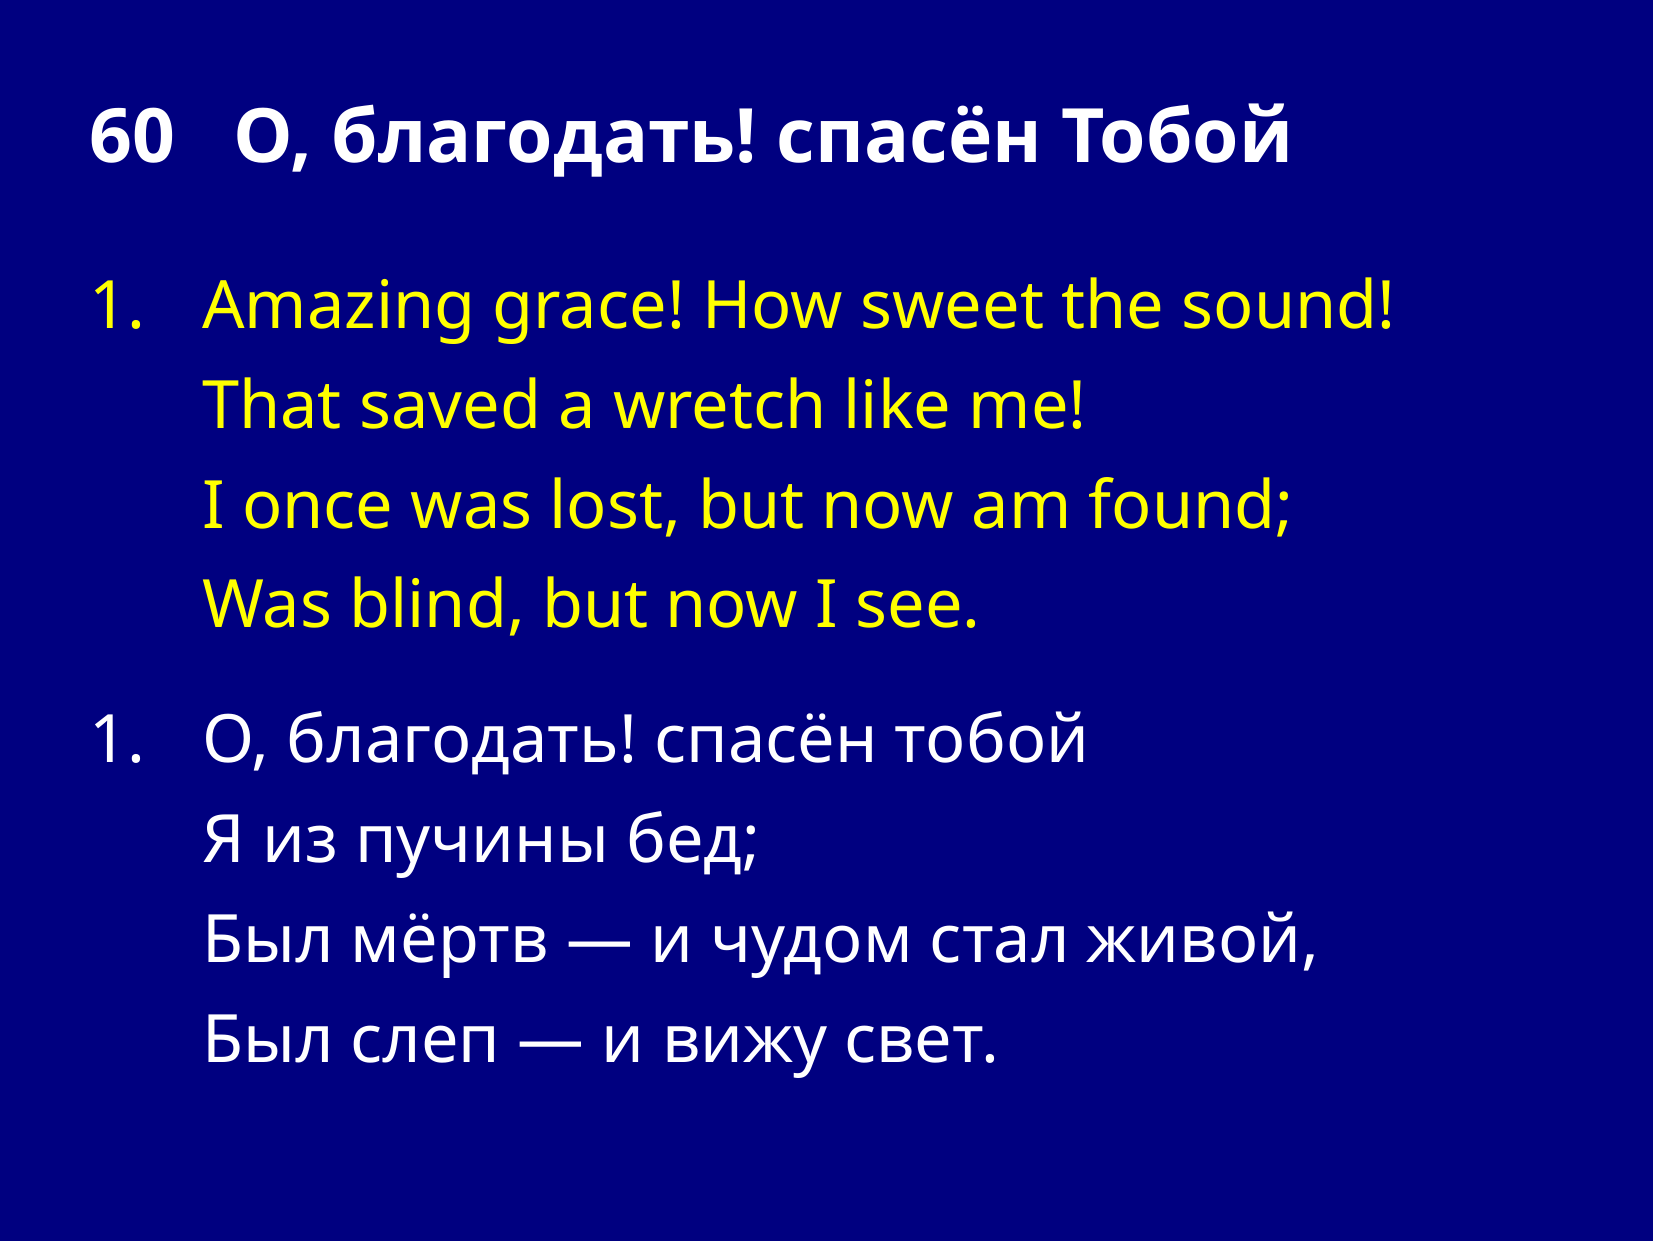

60 О, благодать! спасён Тобой
1.	Amazing grace! How sweet the sound!
	That saved a wretch like me!
	I once was lost, but now am found;
	Was blind, but now I see.
1.	О, благодать! спасён тобой
	Я из пучины бед;
	Был мёртв — и чудом стал живой,
	Был слеп — и вижу свет.